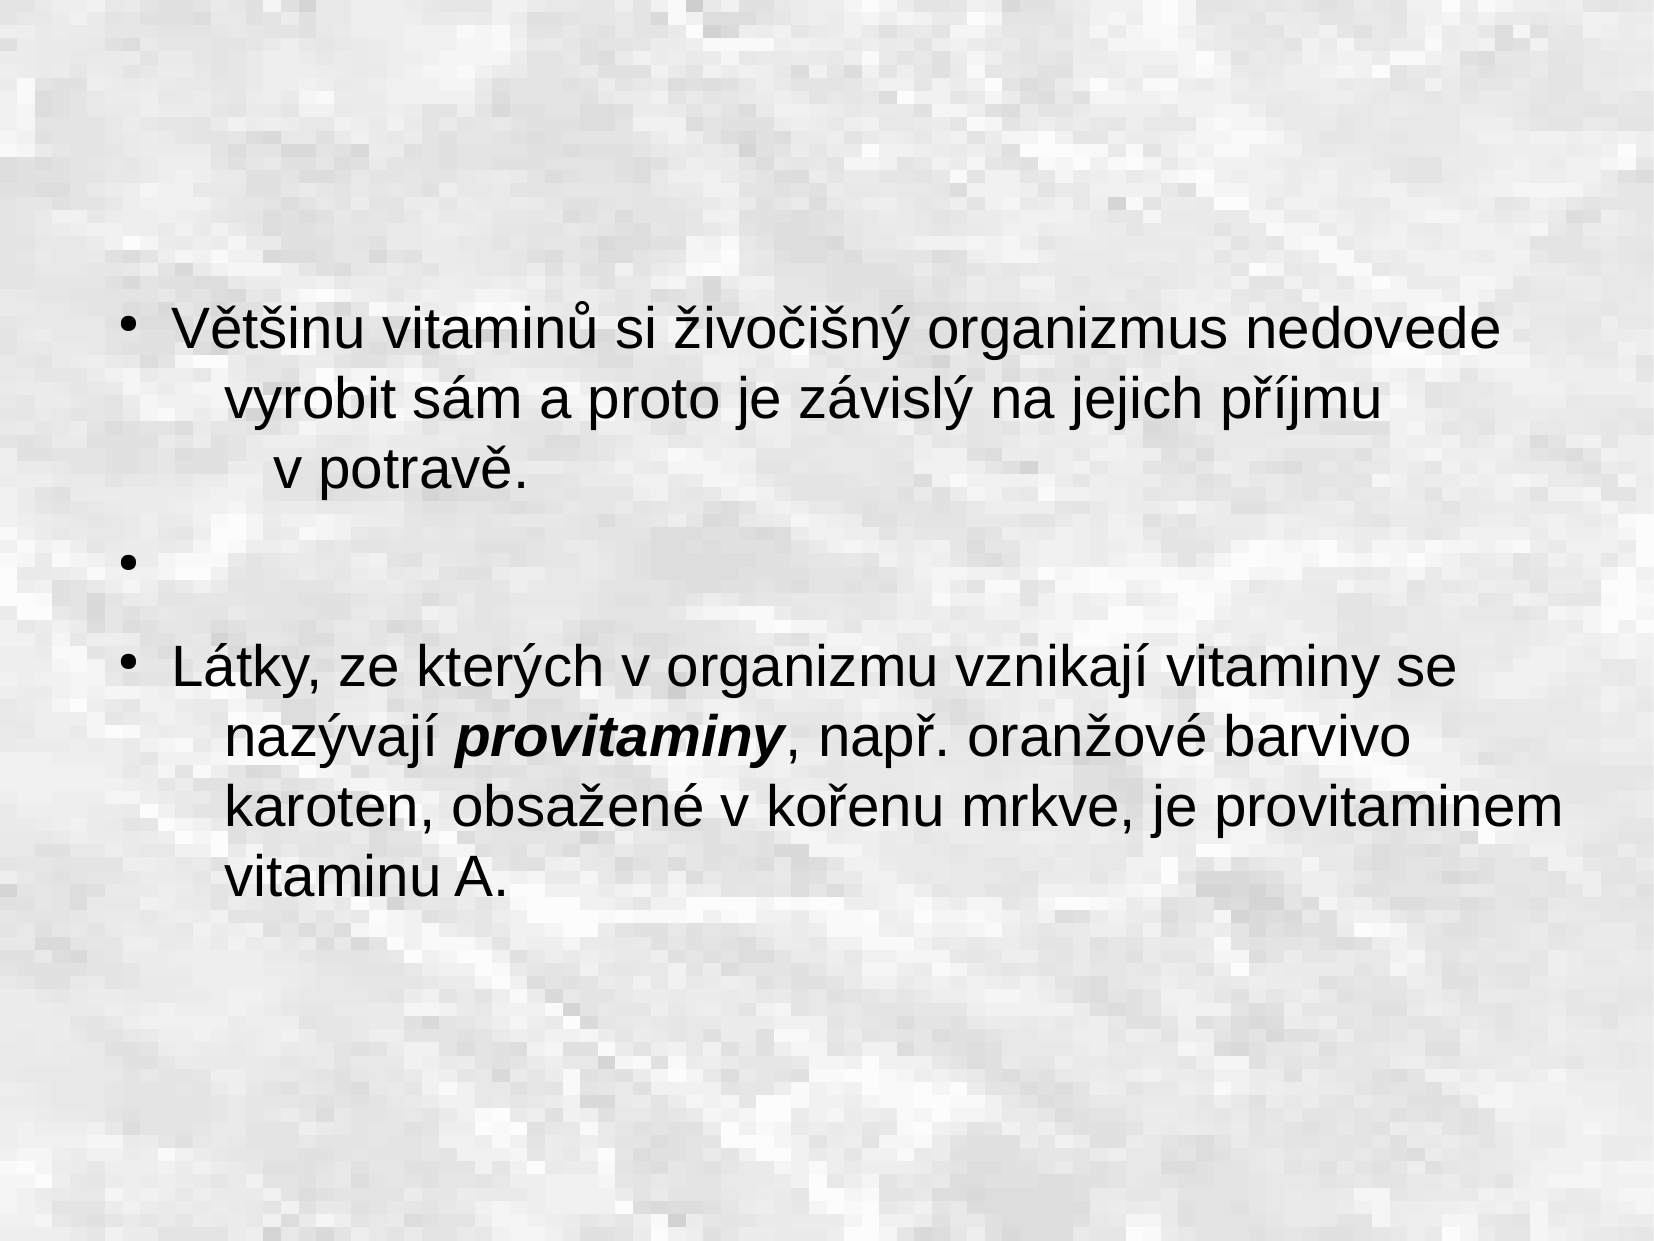

# Většinu vitaminů si živočišný organizmus nedovede vyrobit sám a proto je závislý na jejich příjmu v potravě.
Látky, ze kterých v organizmu vznikají vitaminy se nazývají provitaminy, např. oranžové barvivo karoten, obsažené v kořenu mrkve, je provitaminem vitaminu A.